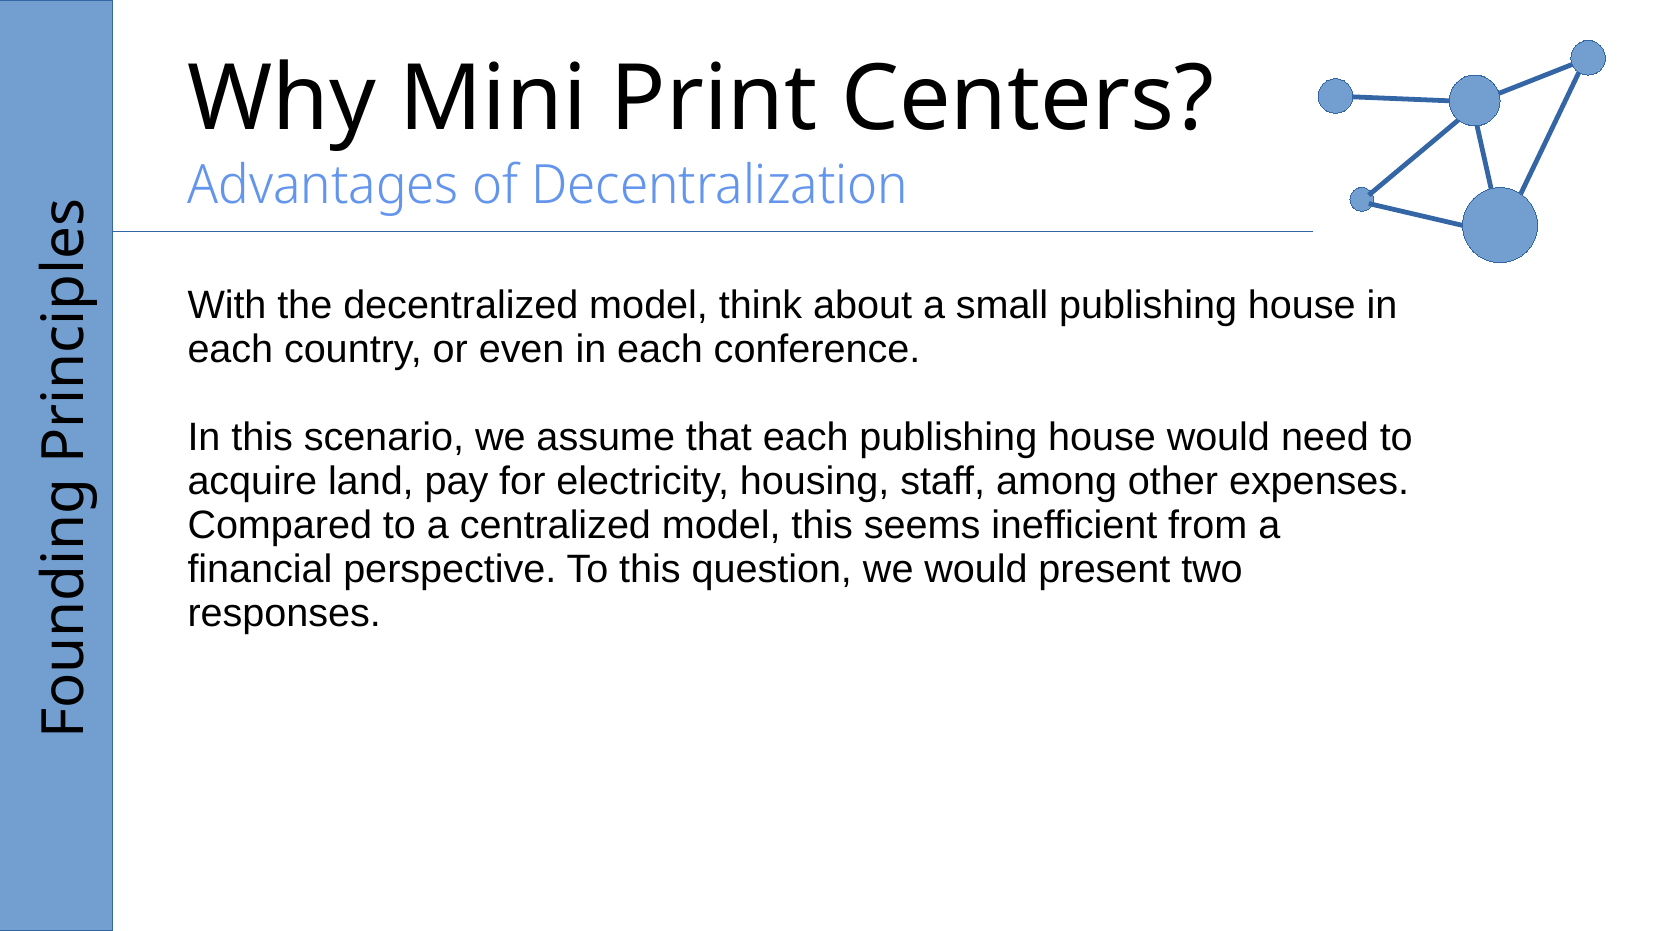

# Why Mini Print Centers?
Advantages of Decentralization
With the decentralized model, think about a small publishing house in each country, or even in each conference.
In this scenario, we assume that each publishing house would need to acquire land, pay for electricity, housing, staff, among other expenses. Compared to a centralized model, this seems inefficient from a financial perspective. To this question, we would present two responses.
Founding Principles